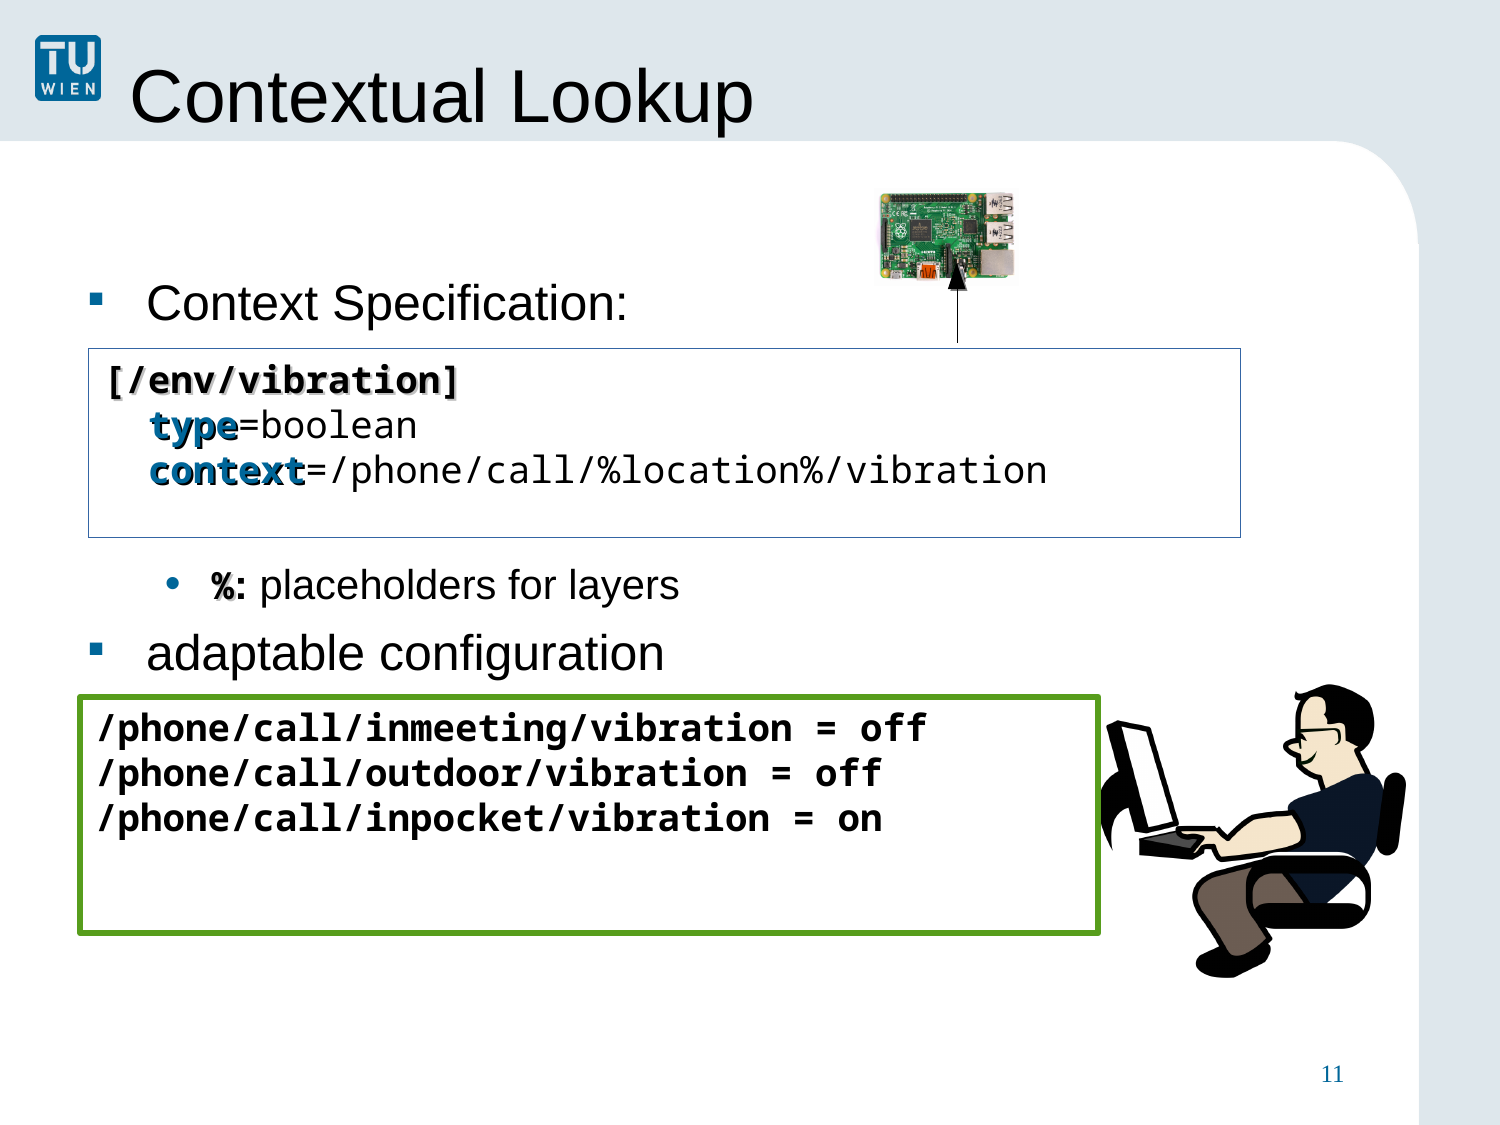

# Contextual Lookup
Context Specification:
%: placeholders for layers
adaptable configuration
[/env/vibration]
 type=boolean
 context=/phone/call/%location%/vibration
/phone/call/inmeeting/vibration = off
/phone/call/outdoor/vibration = off
/phone/call/inpocket/vibration = on
11